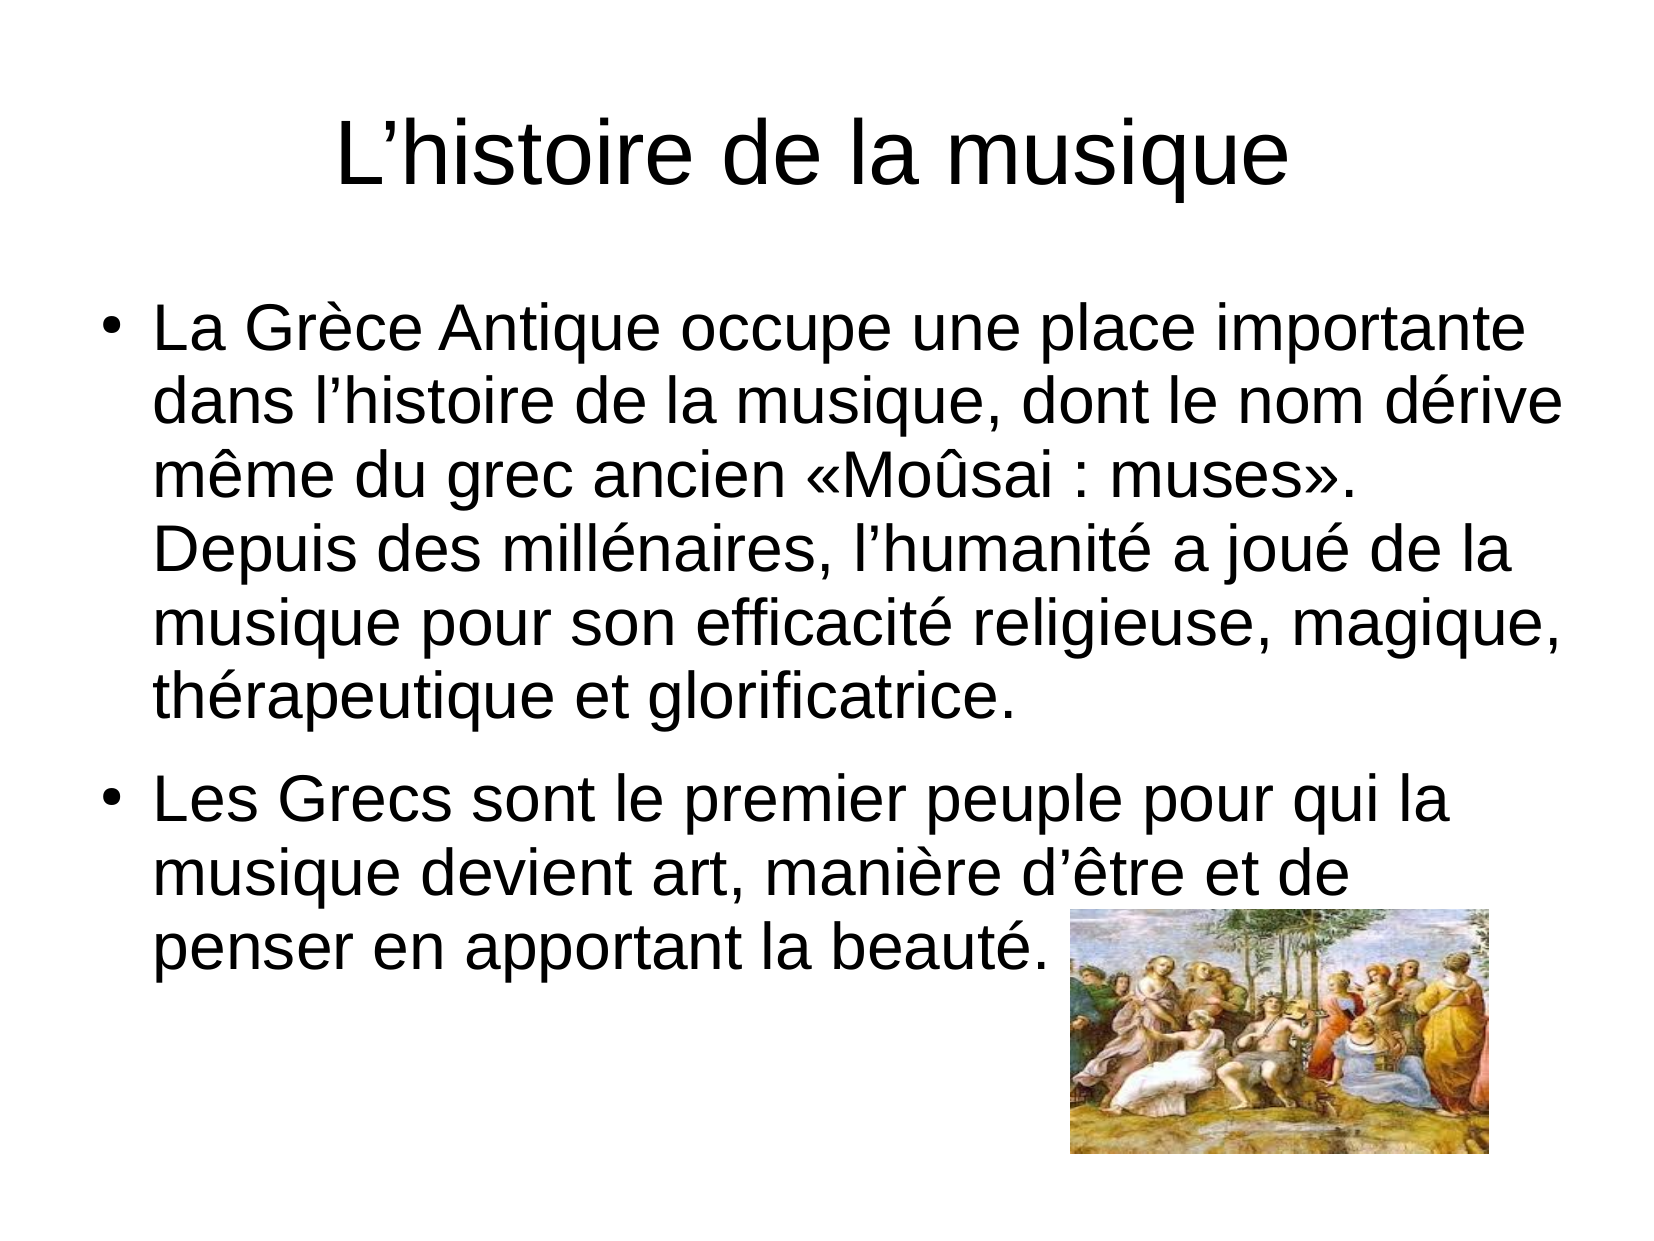

# L’histoire de la musique
La Grèce Antique occupe une place importante dans l’histoire de la musique, dont le nom dérive même du grec ancien «Moûsai : muses». Depuis des millénaires, l’humanité a joué de la musique pour son efficacité religieuse, magique, thérapeutique et glorificatrice.
Les Grecs sont le premier peuple pour qui la musique devient art, manière d’être et de penser en apportant la beauté.